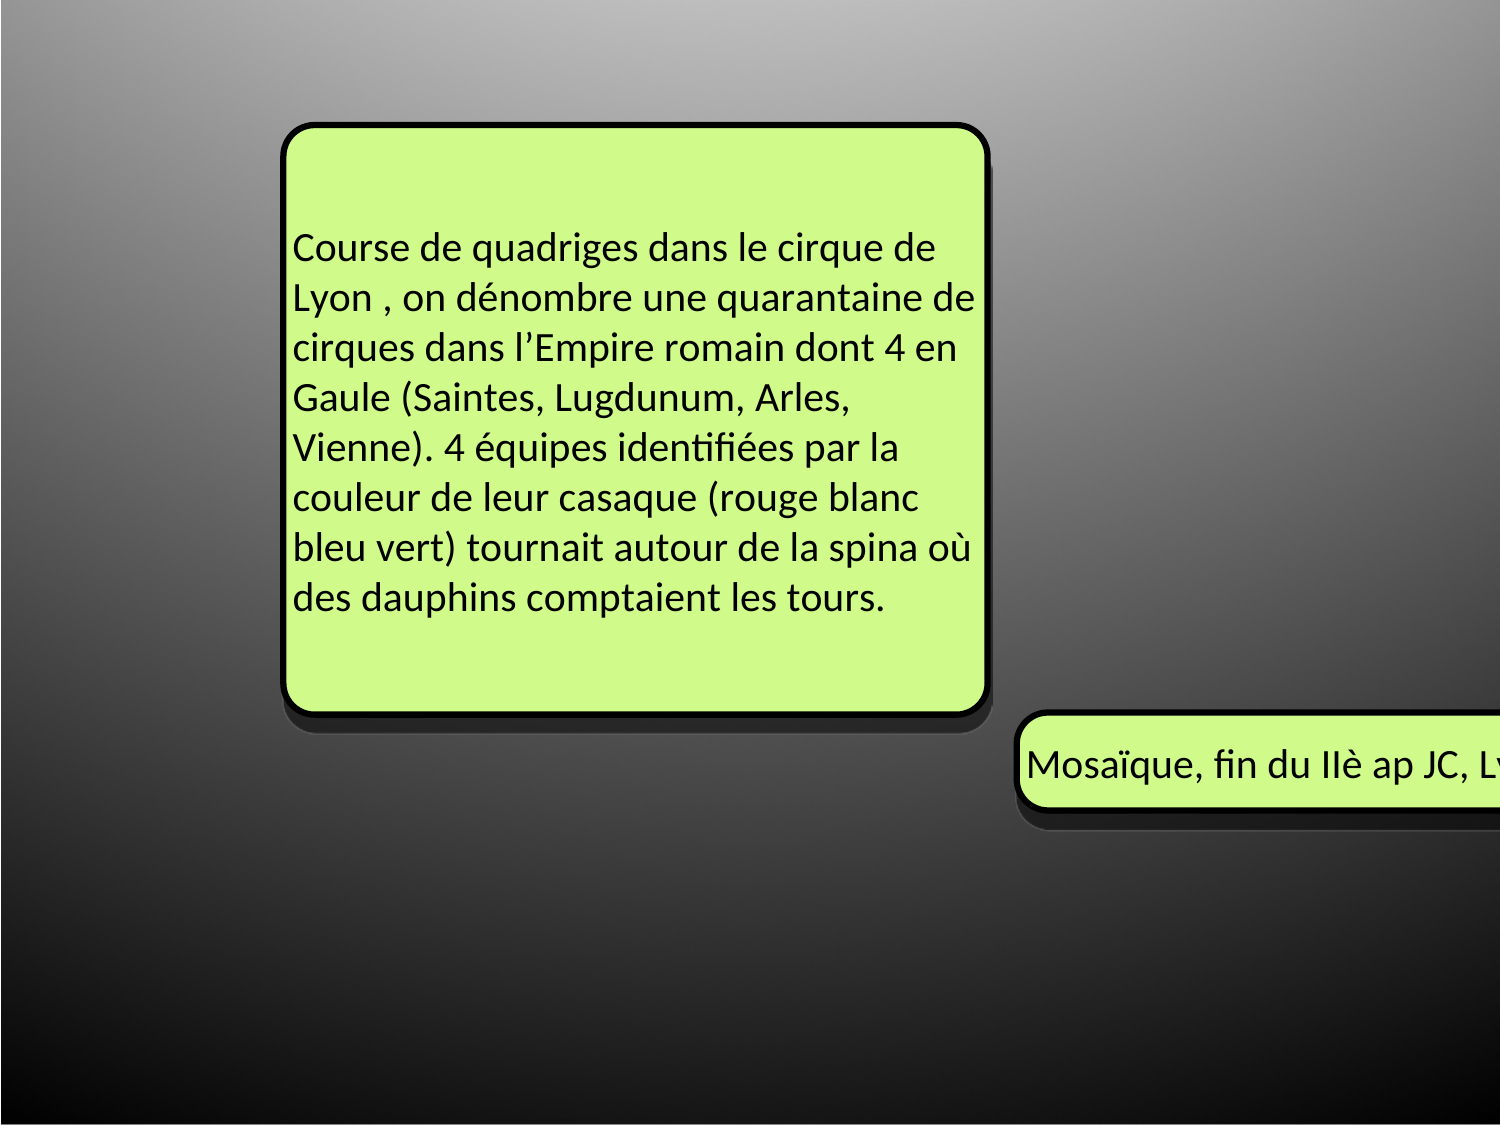

Course de quadriges dans le cirque de Lyon , on dénombre une quarantaine de cirques dans l’Empire romain dont 4 en Gaule (Saintes, Lugdunum, Arles, Vienne). 4 équipes identifiées par la couleur de leur casaque (rouge blanc bleu vert) tournait autour de la spina où des dauphins comptaient les tours.
Mosaïque, fin du IIè ap JC, Lyon-Fourvière.